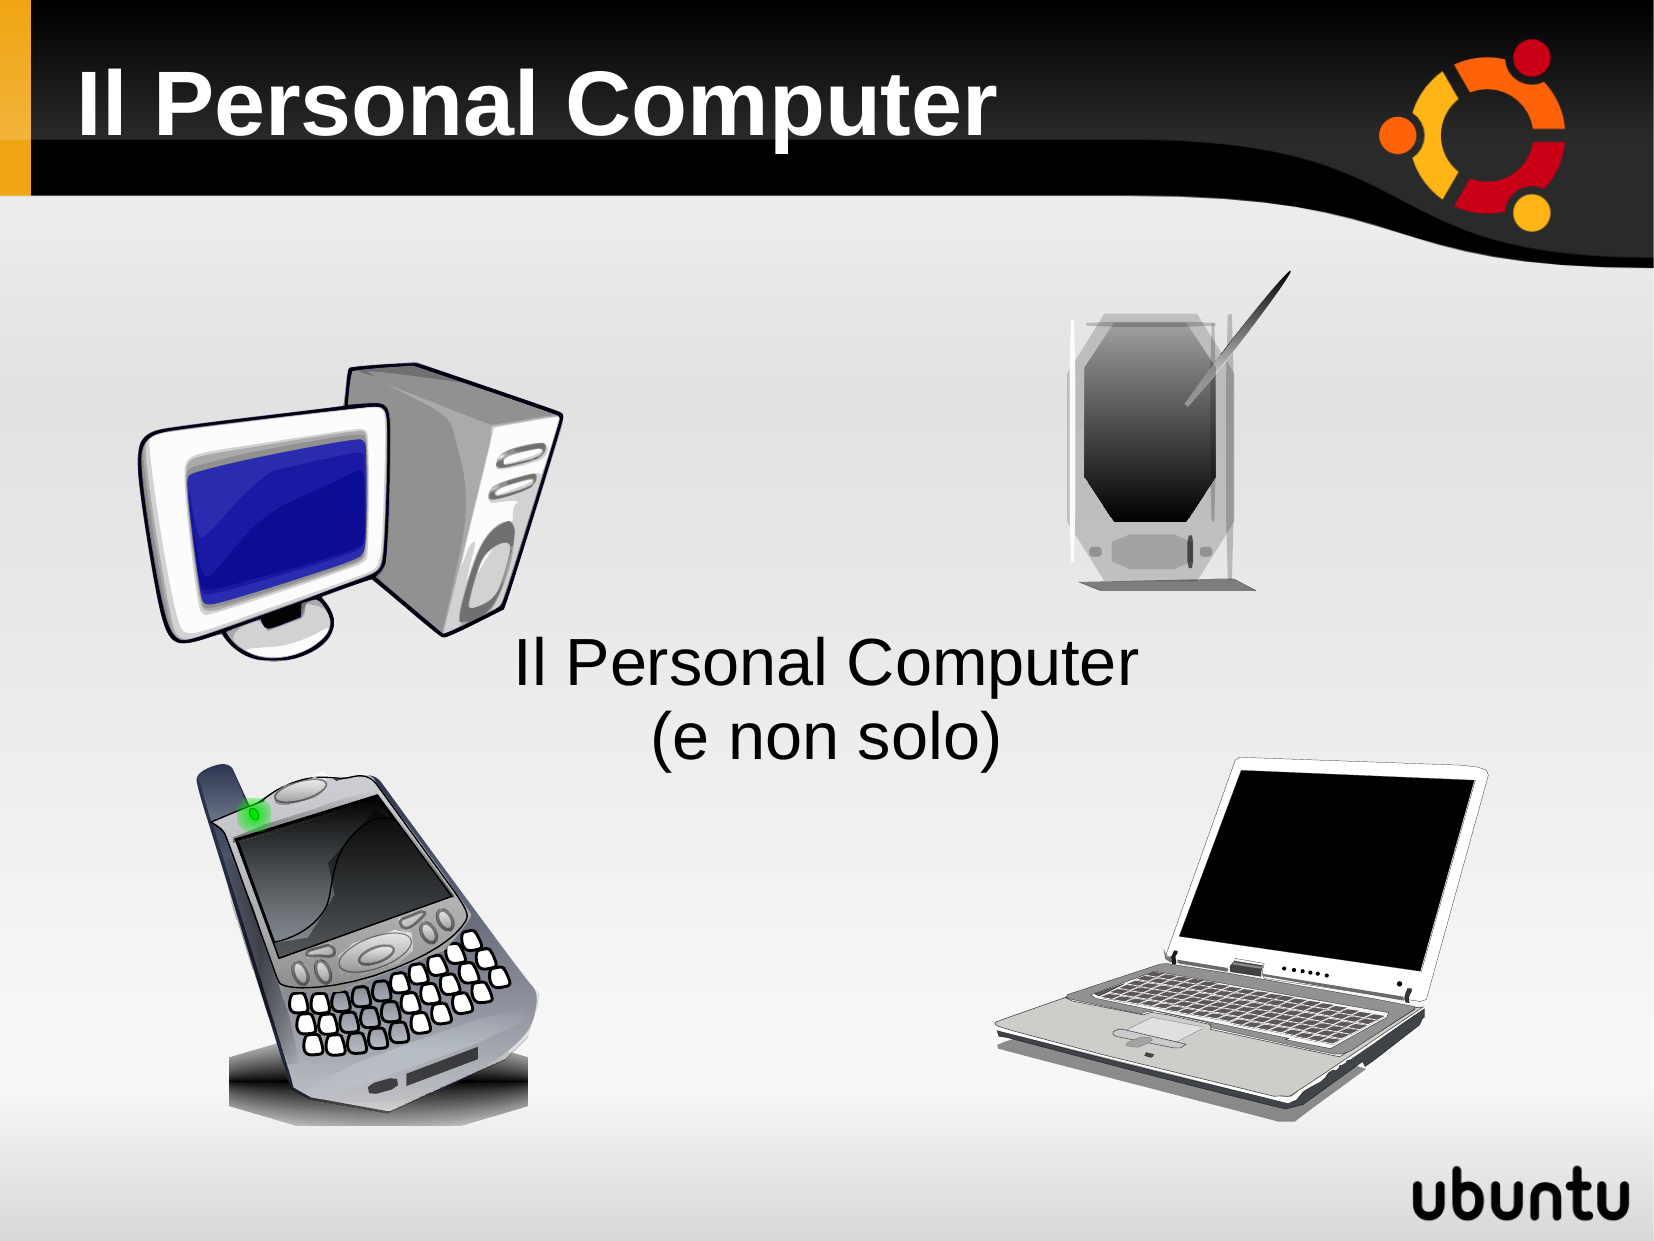

# Il Personal Computer
Il Personal Computer
(e non solo)